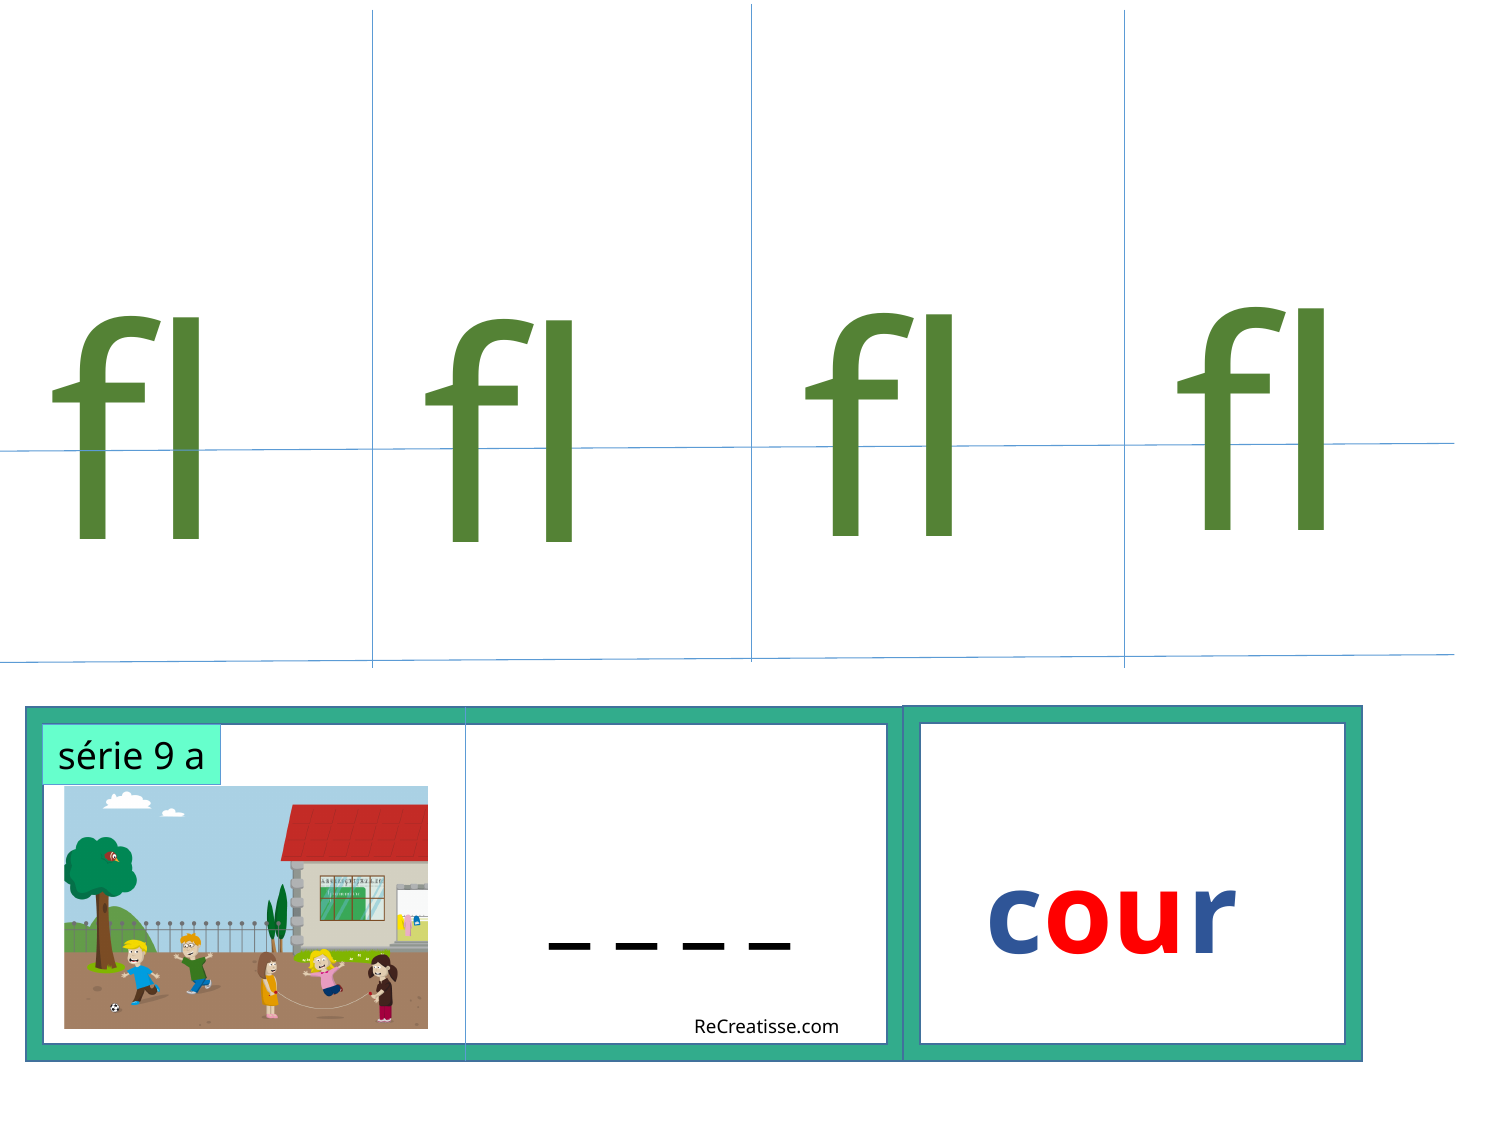

fl
fl
fl
fl
série 9 a
_ _ _ _
cour
ReCreatisse.com